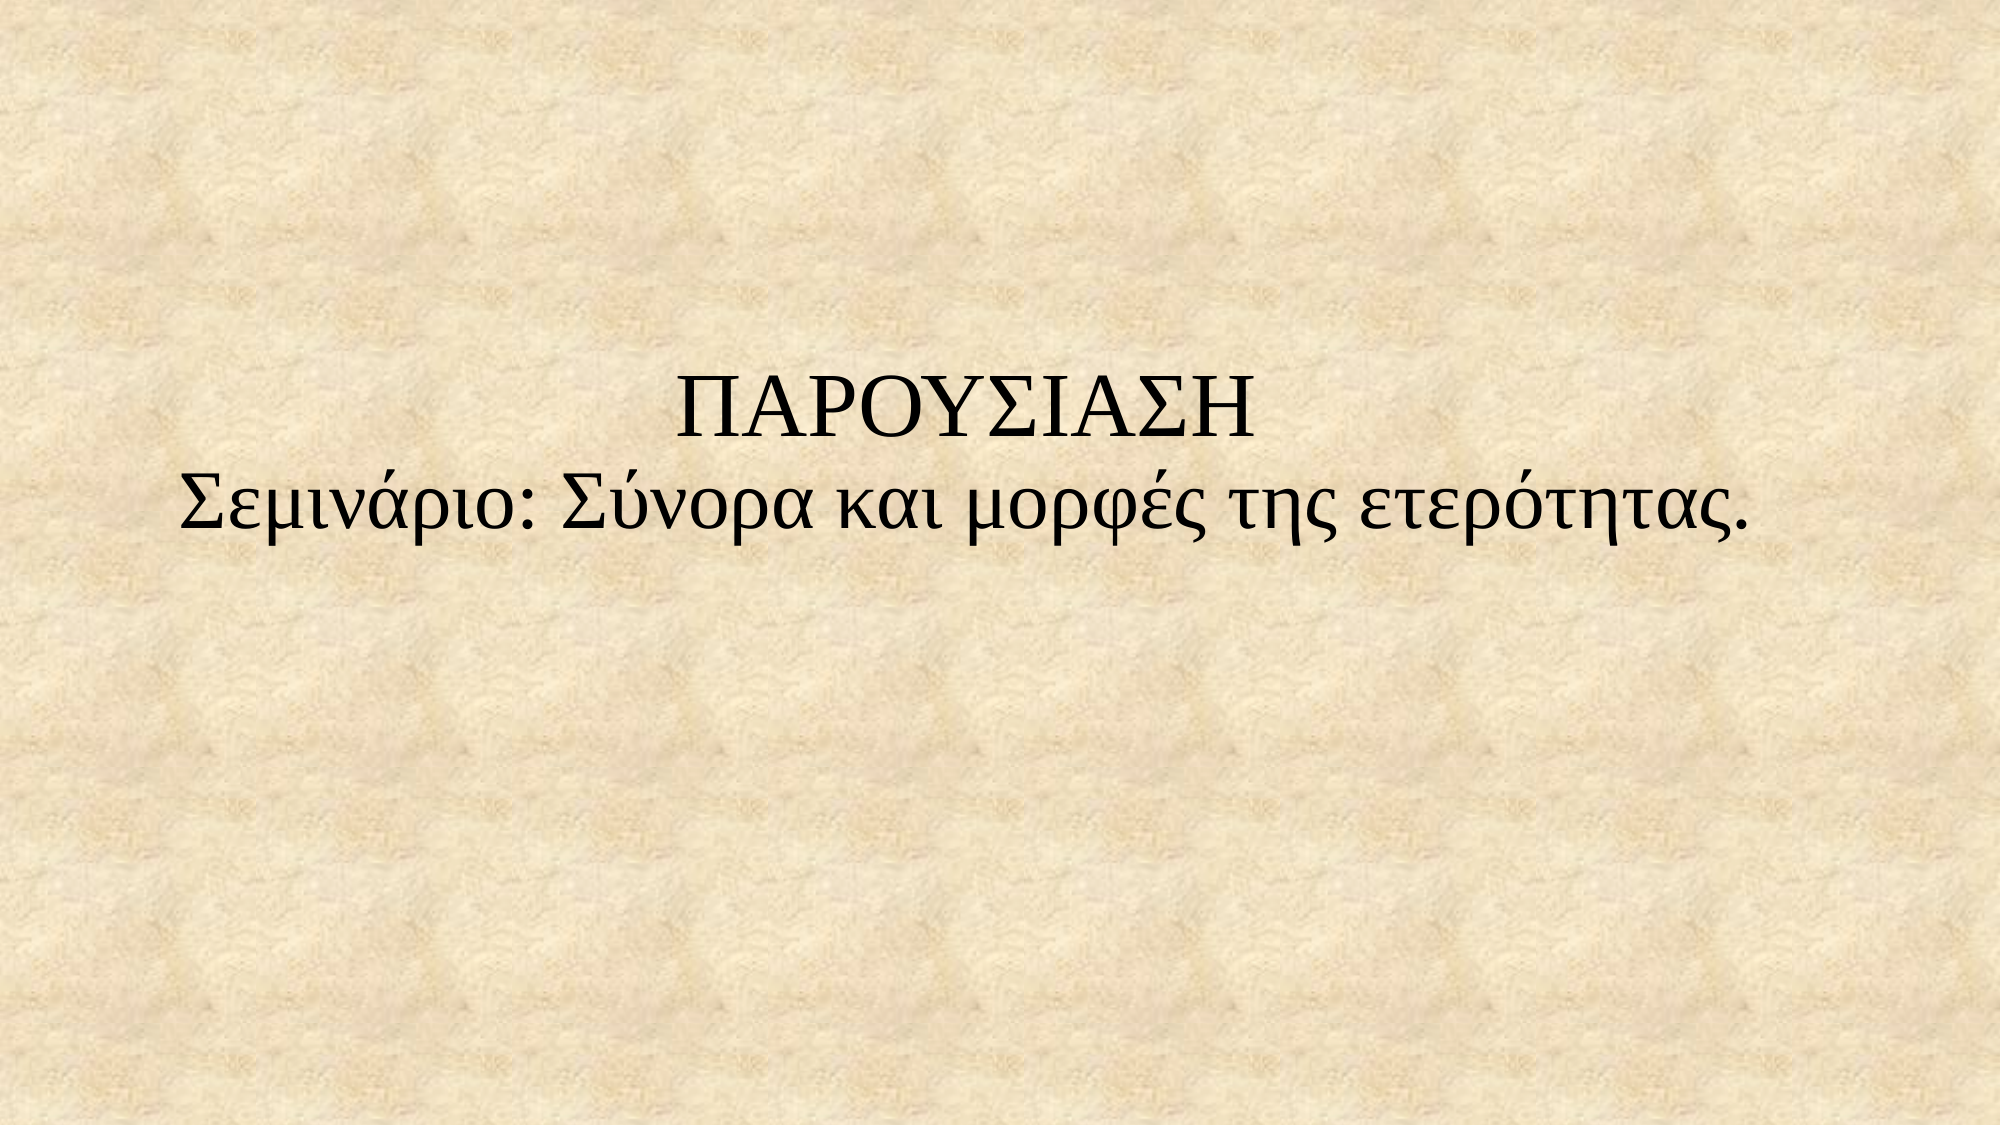

# ΠΑΡΟΥΣΙΑΣΗ Σεμινάριο: Σύνορα και μορφές της ετερότητας.